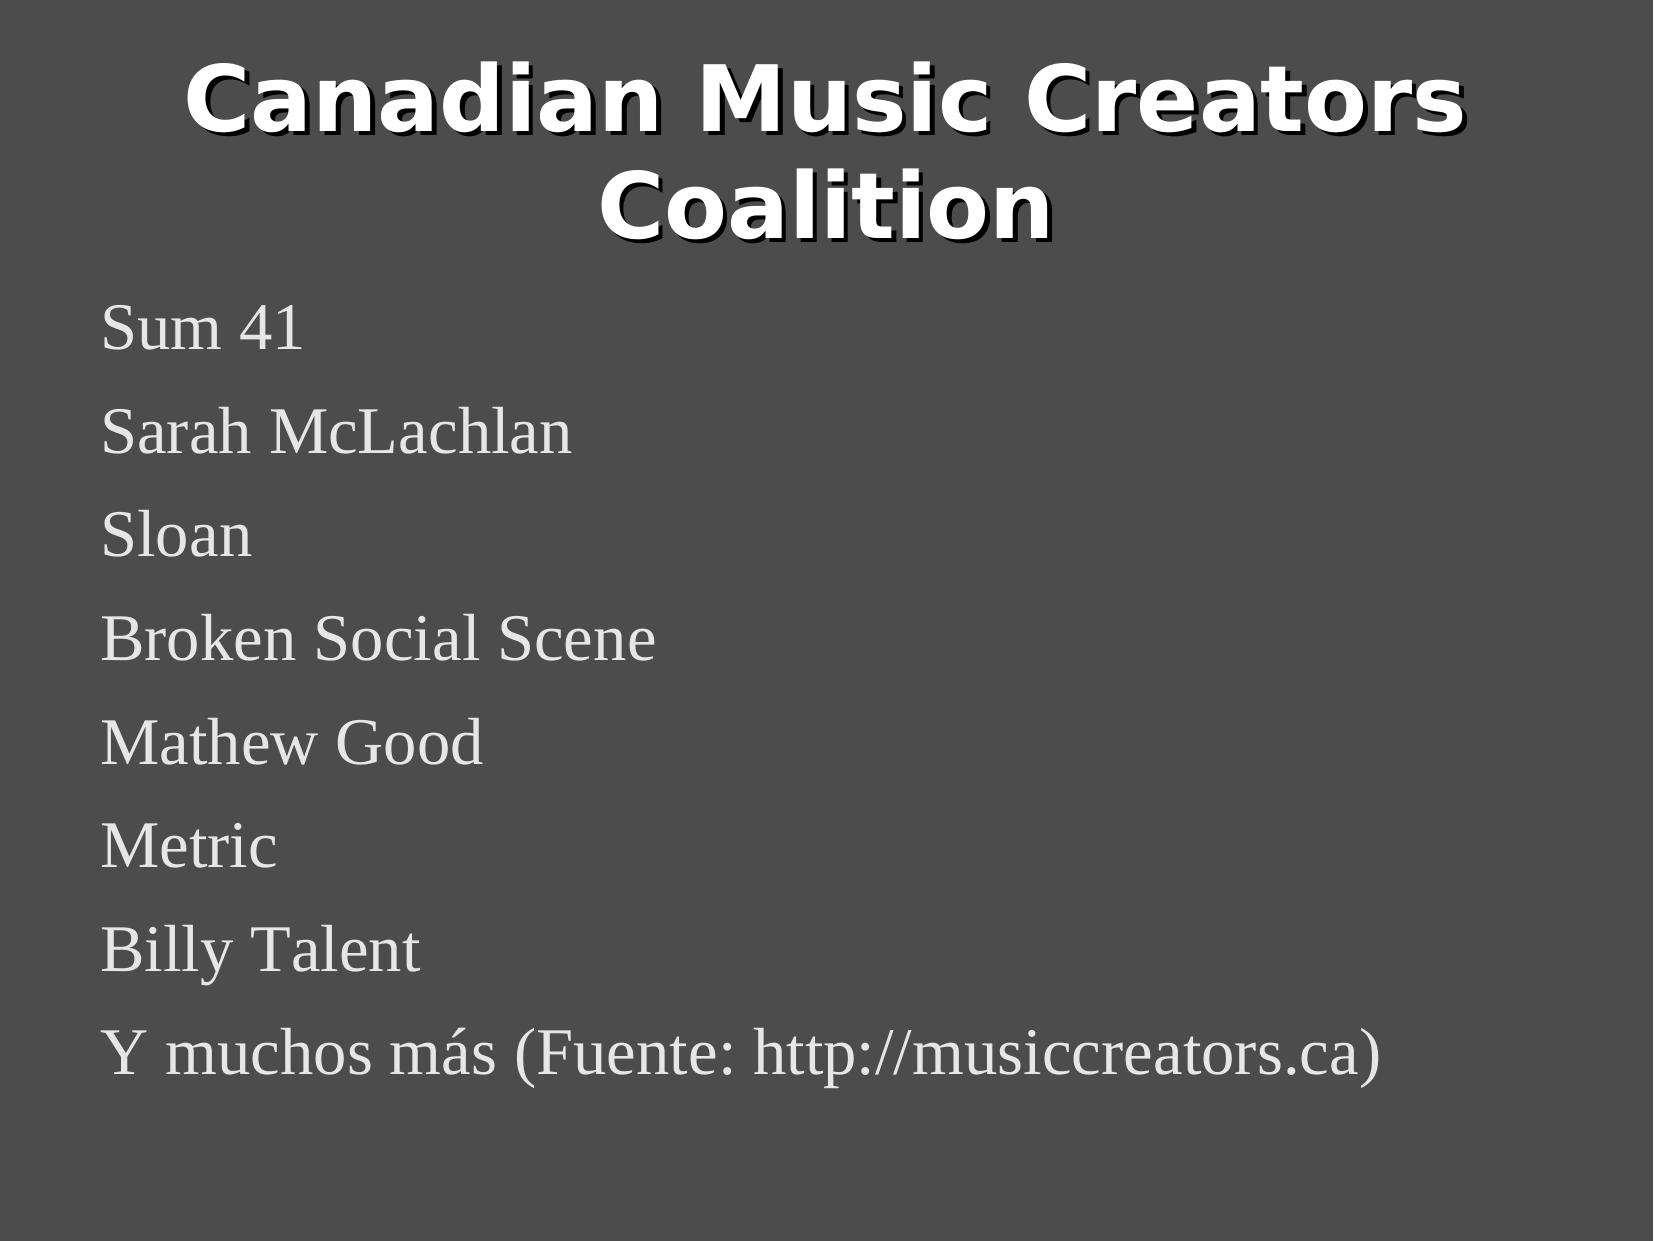

# Canadian Music Creators Coalition
Sum 41
Sarah McLachlan
Sloan
Broken Social Scene
Mathew Good
Metric
Billy Talent
Y muchos más (Fuente: http://musiccreators.ca)